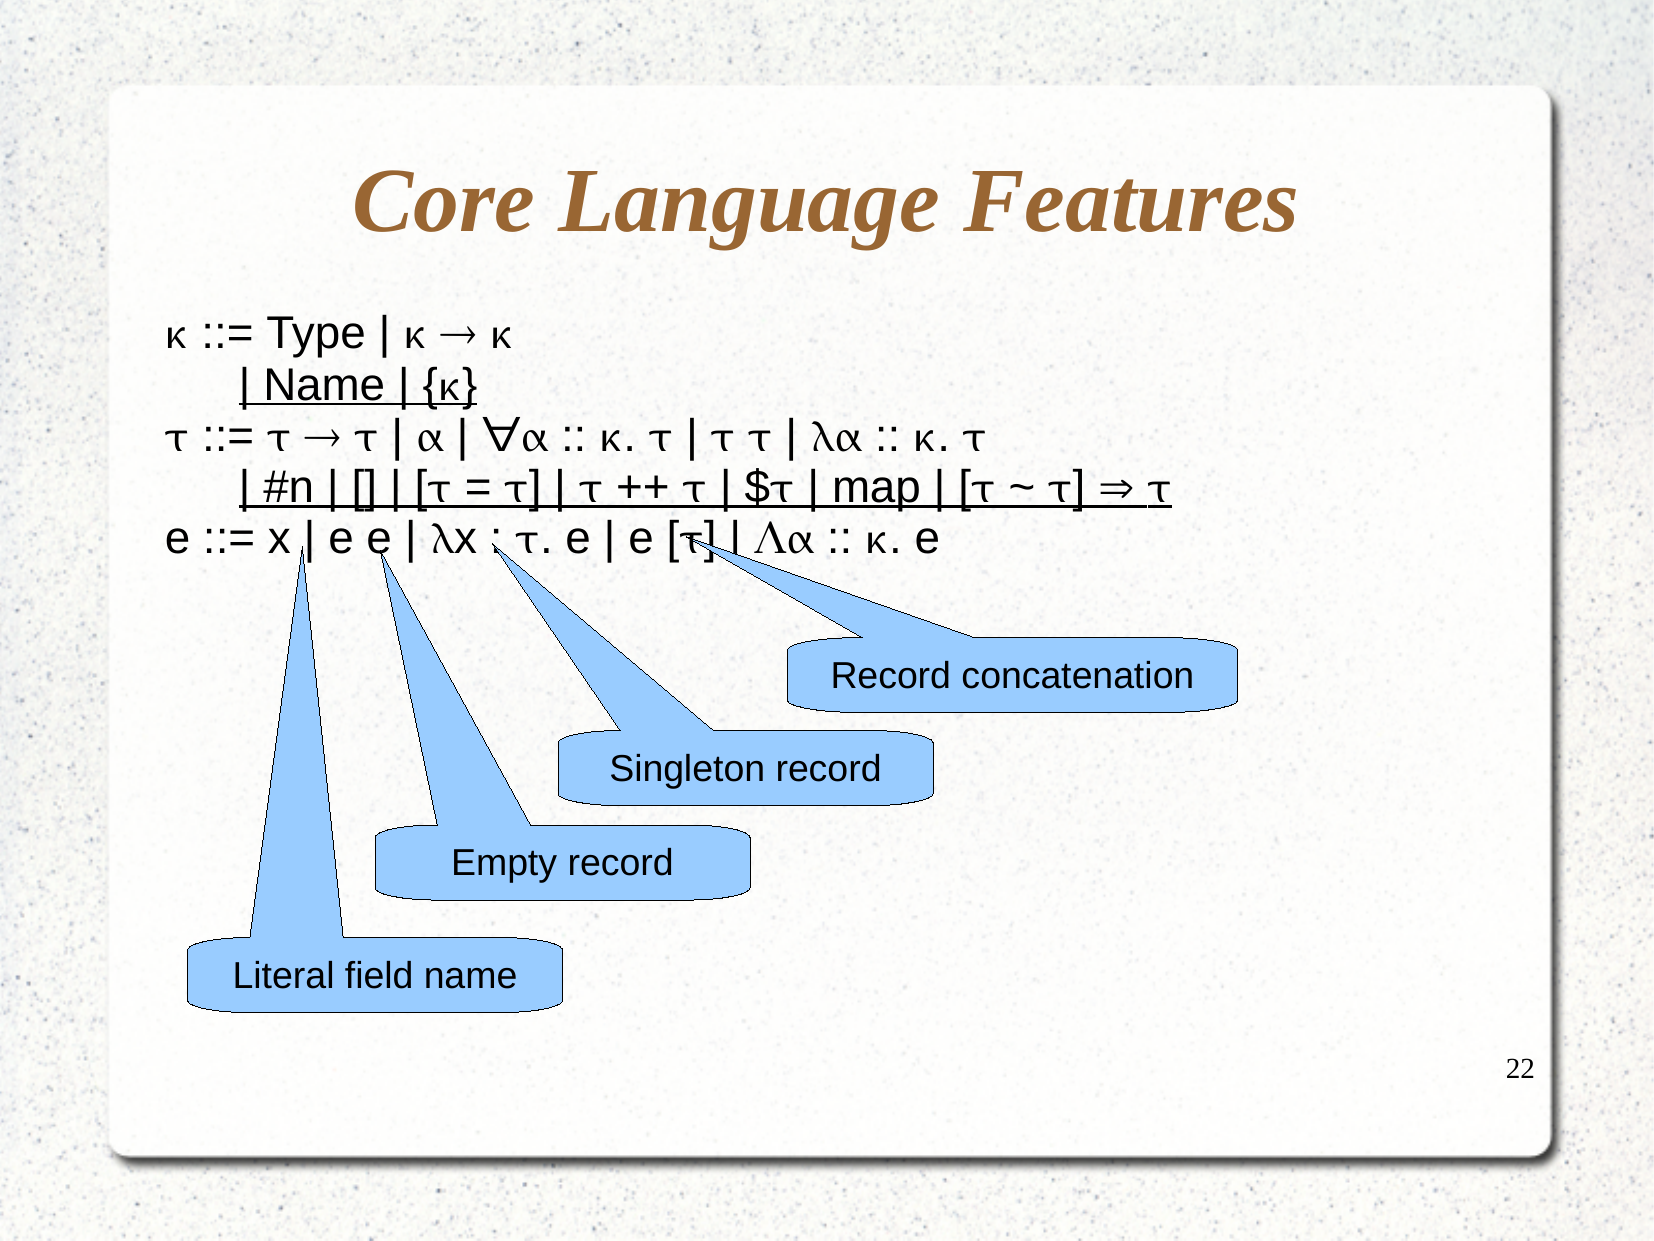

# Core Language Features
 ::= Type |   
	| Name | {}
 ::=    |  | ∀ :: .  |   |  :: . 
	| #n | [] | [ = ] |  ++  | $ | map | [ ~ ]  
e ::= x | e e | x : . e | e [] |  :: . e
Record concatenation
Singleton record
Empty record
Literal field name
22